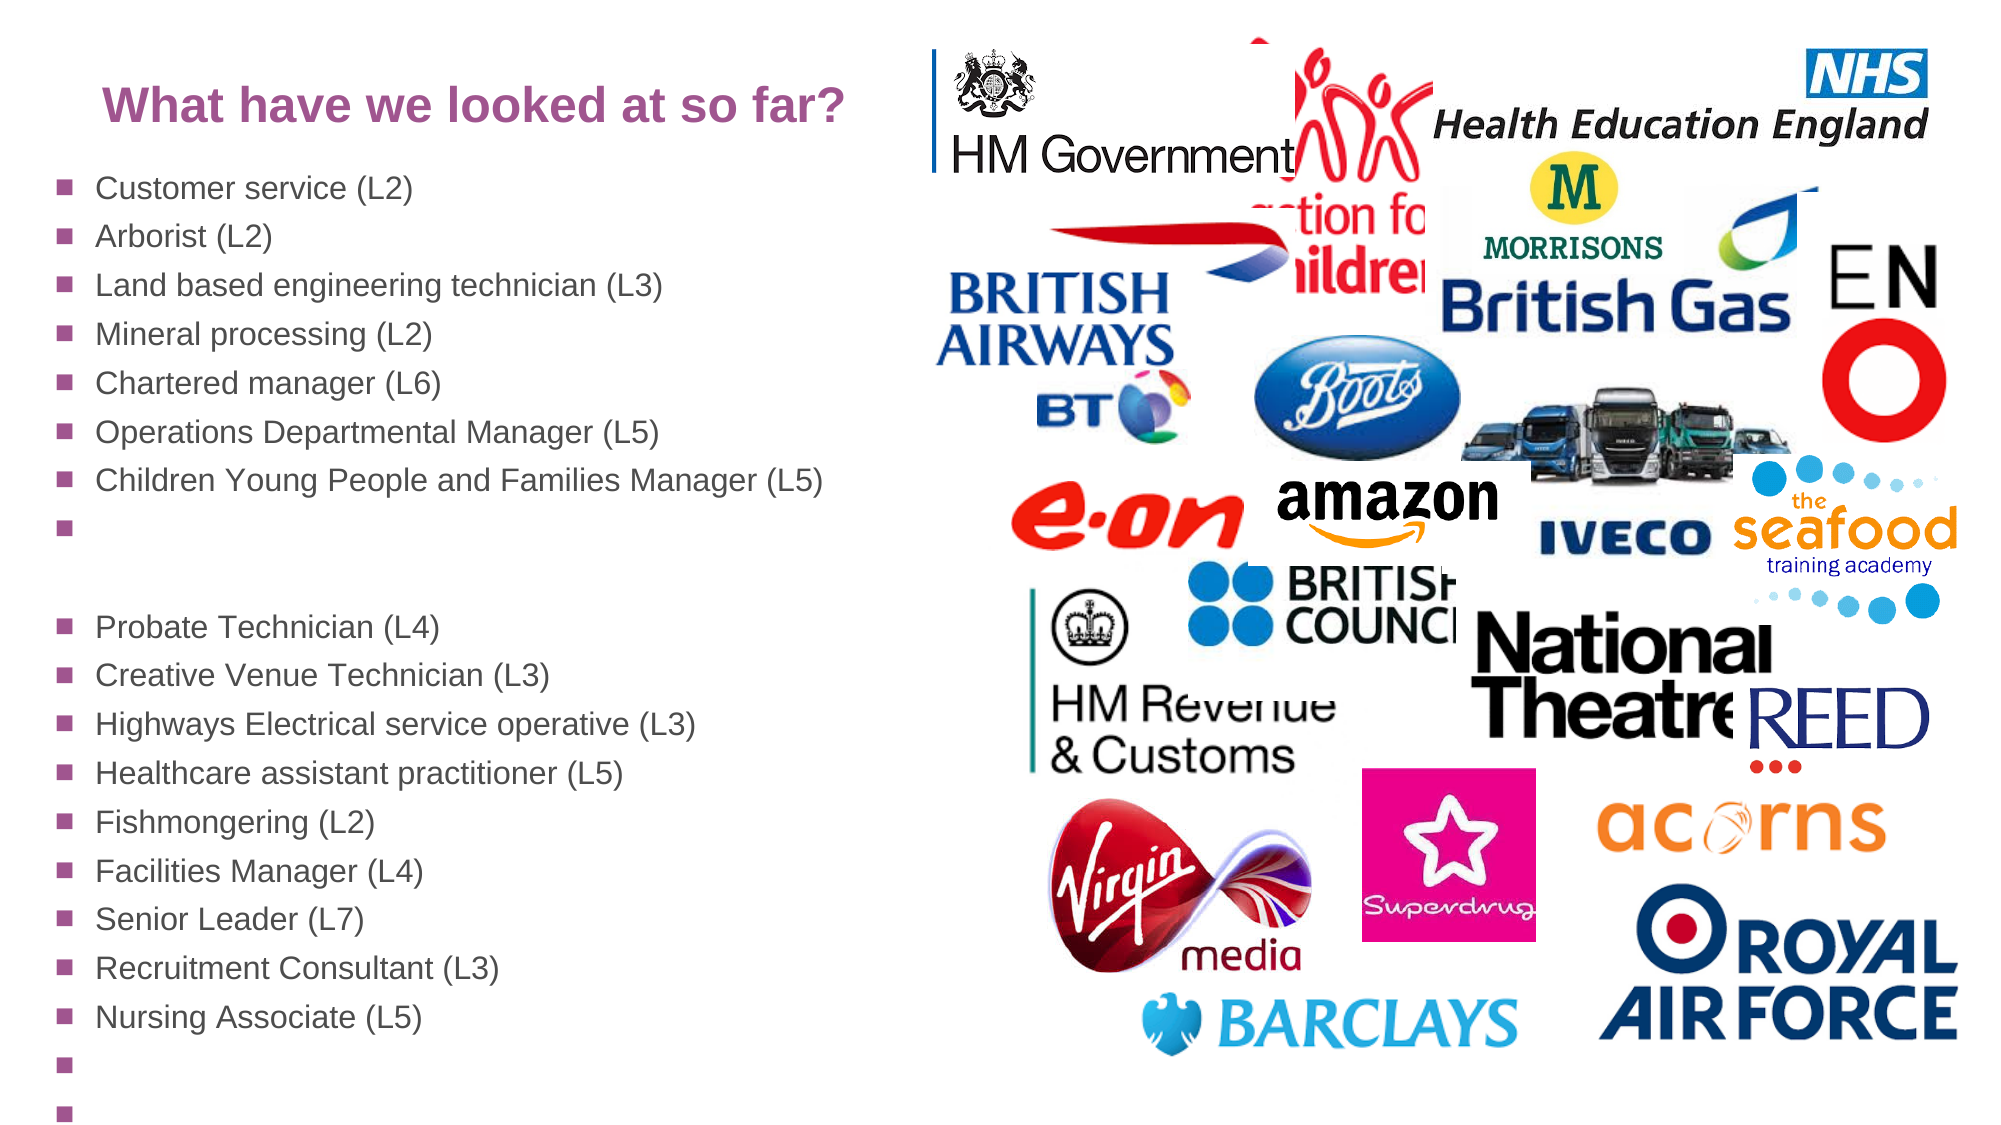

# What have we looked at so far?
Customer service (L2)
Arborist (L2)
Land based engineering technician (L3)
Mineral processing (L2)
Chartered manager (L6)
Operations Departmental Manager (L5)
Children Young People and Families Manager (L5)
Probate Technician (L4)
Creative Venue Technician (L3)
Highways Electrical service operative (L3)
Healthcare assistant practitioner (L5)
Fishmongering (L2)
Facilities Manager (L4)
Senior Leader (L7)
Recruitment Consultant (L3)
Nursing Associate (L5)